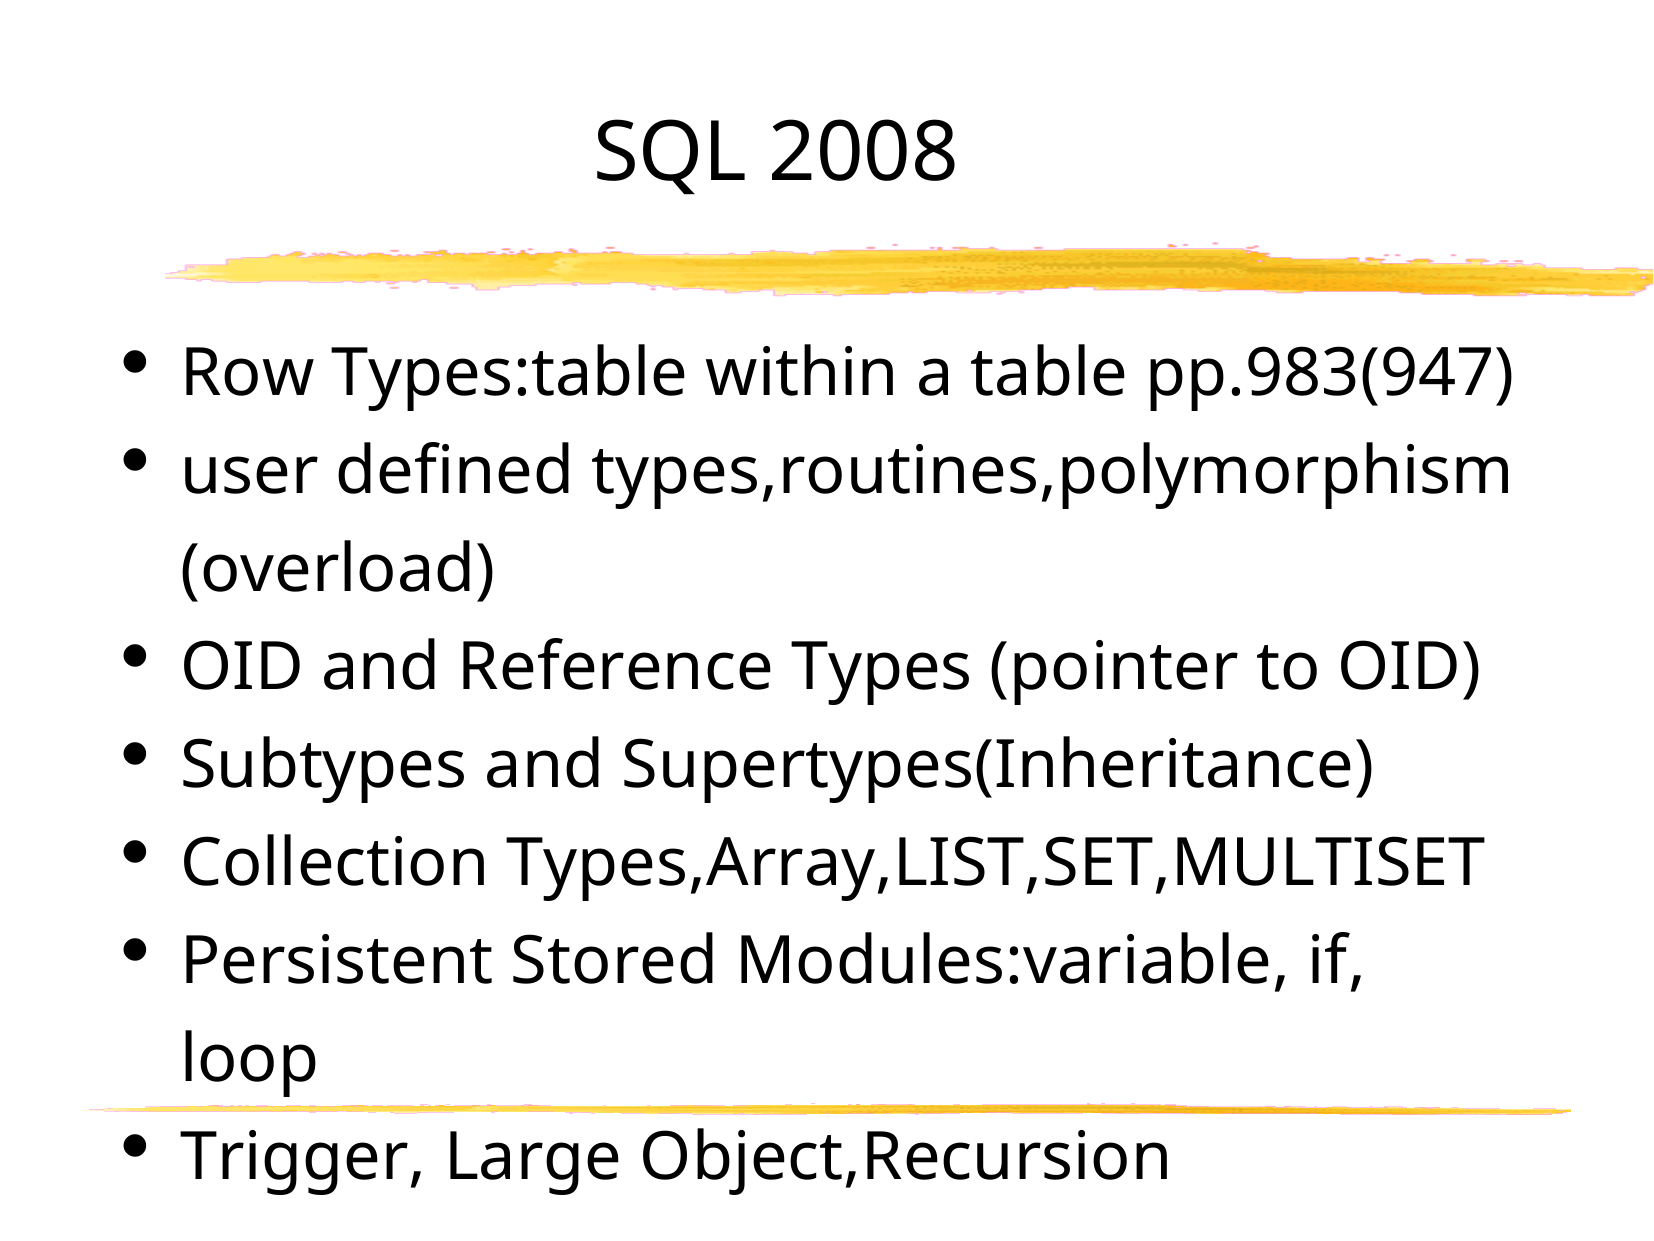

# SQL 2008
Row Types:table within a table pp.983(947)
user defined types,routines,polymorphism (overload)
OID and Reference Types (pointer to OID)
Subtypes and Supertypes(Inheritance)
Collection Types,Array,LIST,SET,MULTISET
Persistent Stored Modules:variable, if,
loop
Trigger, Large Object,Recursion